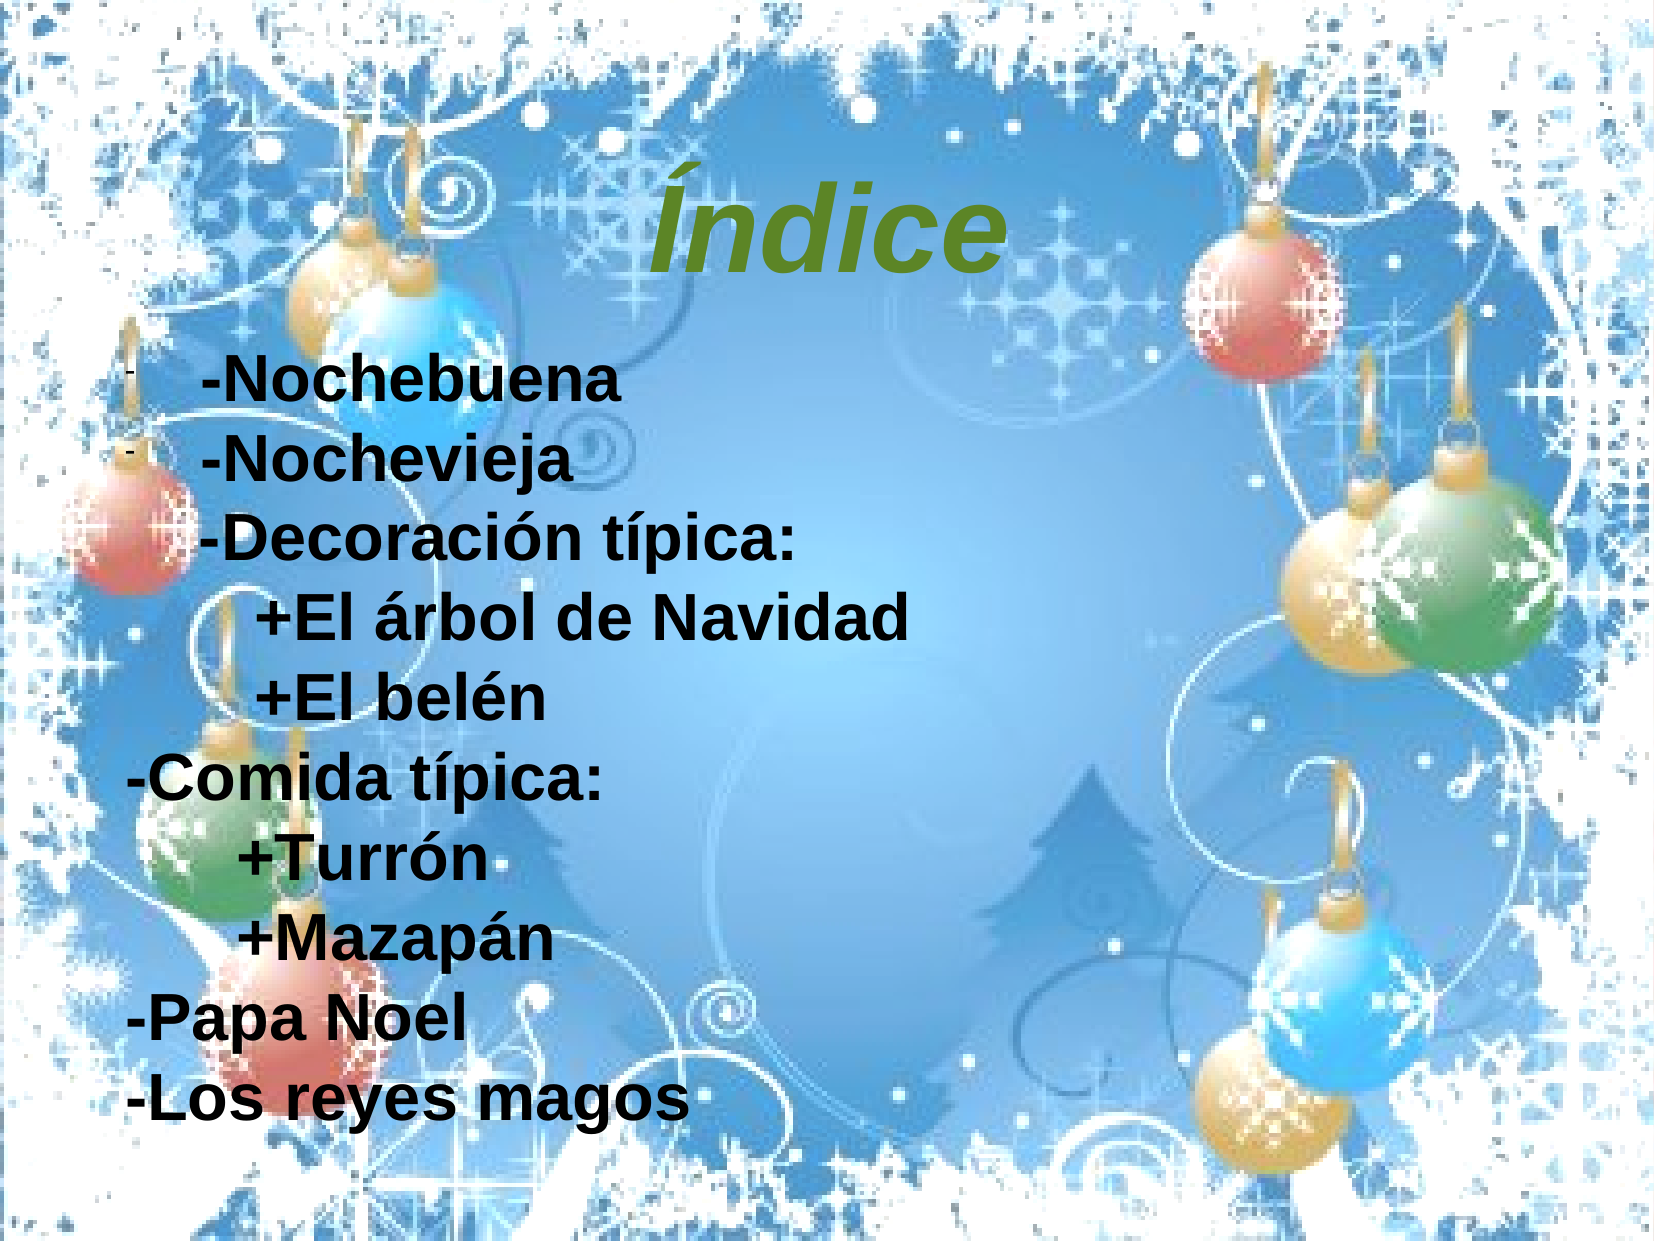

# Índice
-Nochebuena
-Nochevieja
 -Decoración típica:
 +El árbol de Navidad
 +El belén
-Comida típica:
 +Turrón
 +Mazapán
-Papa Noel
-Los reyes magos